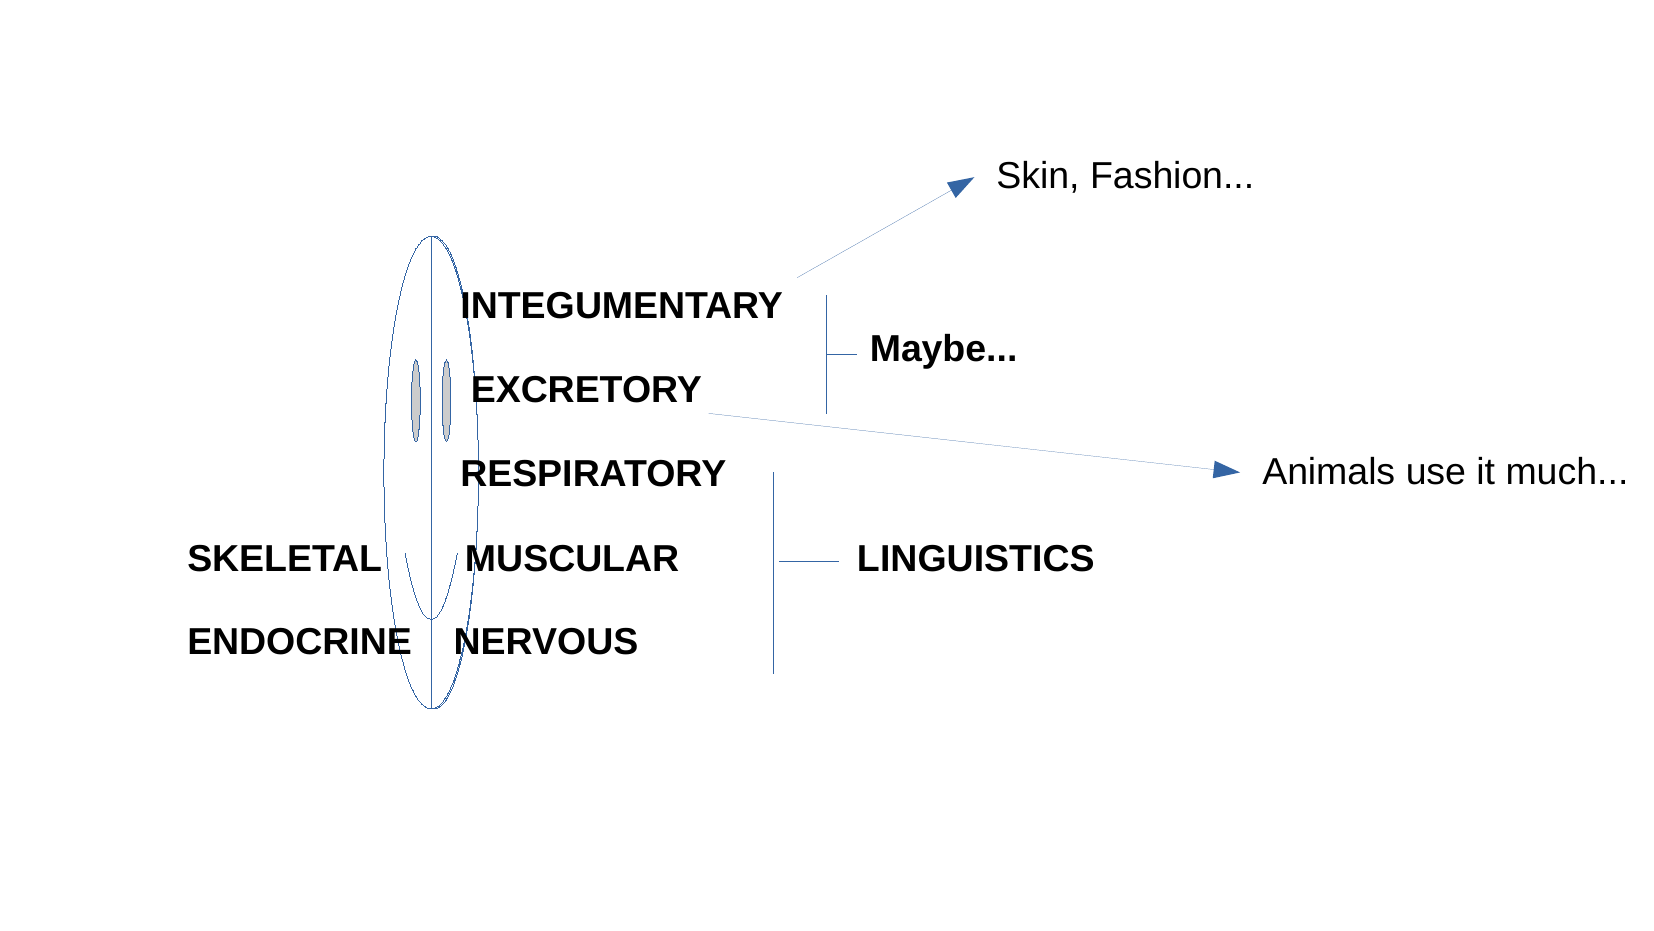

Skin, Fashion...
 INTEGUMENTARY
 Maybe...
 EXCRETORY
 RESPIRATORY
 SKELETAL MUSCULAR LINGUISTICS
 ENDOCRINE NERVOUS
≈
Animals use it much...